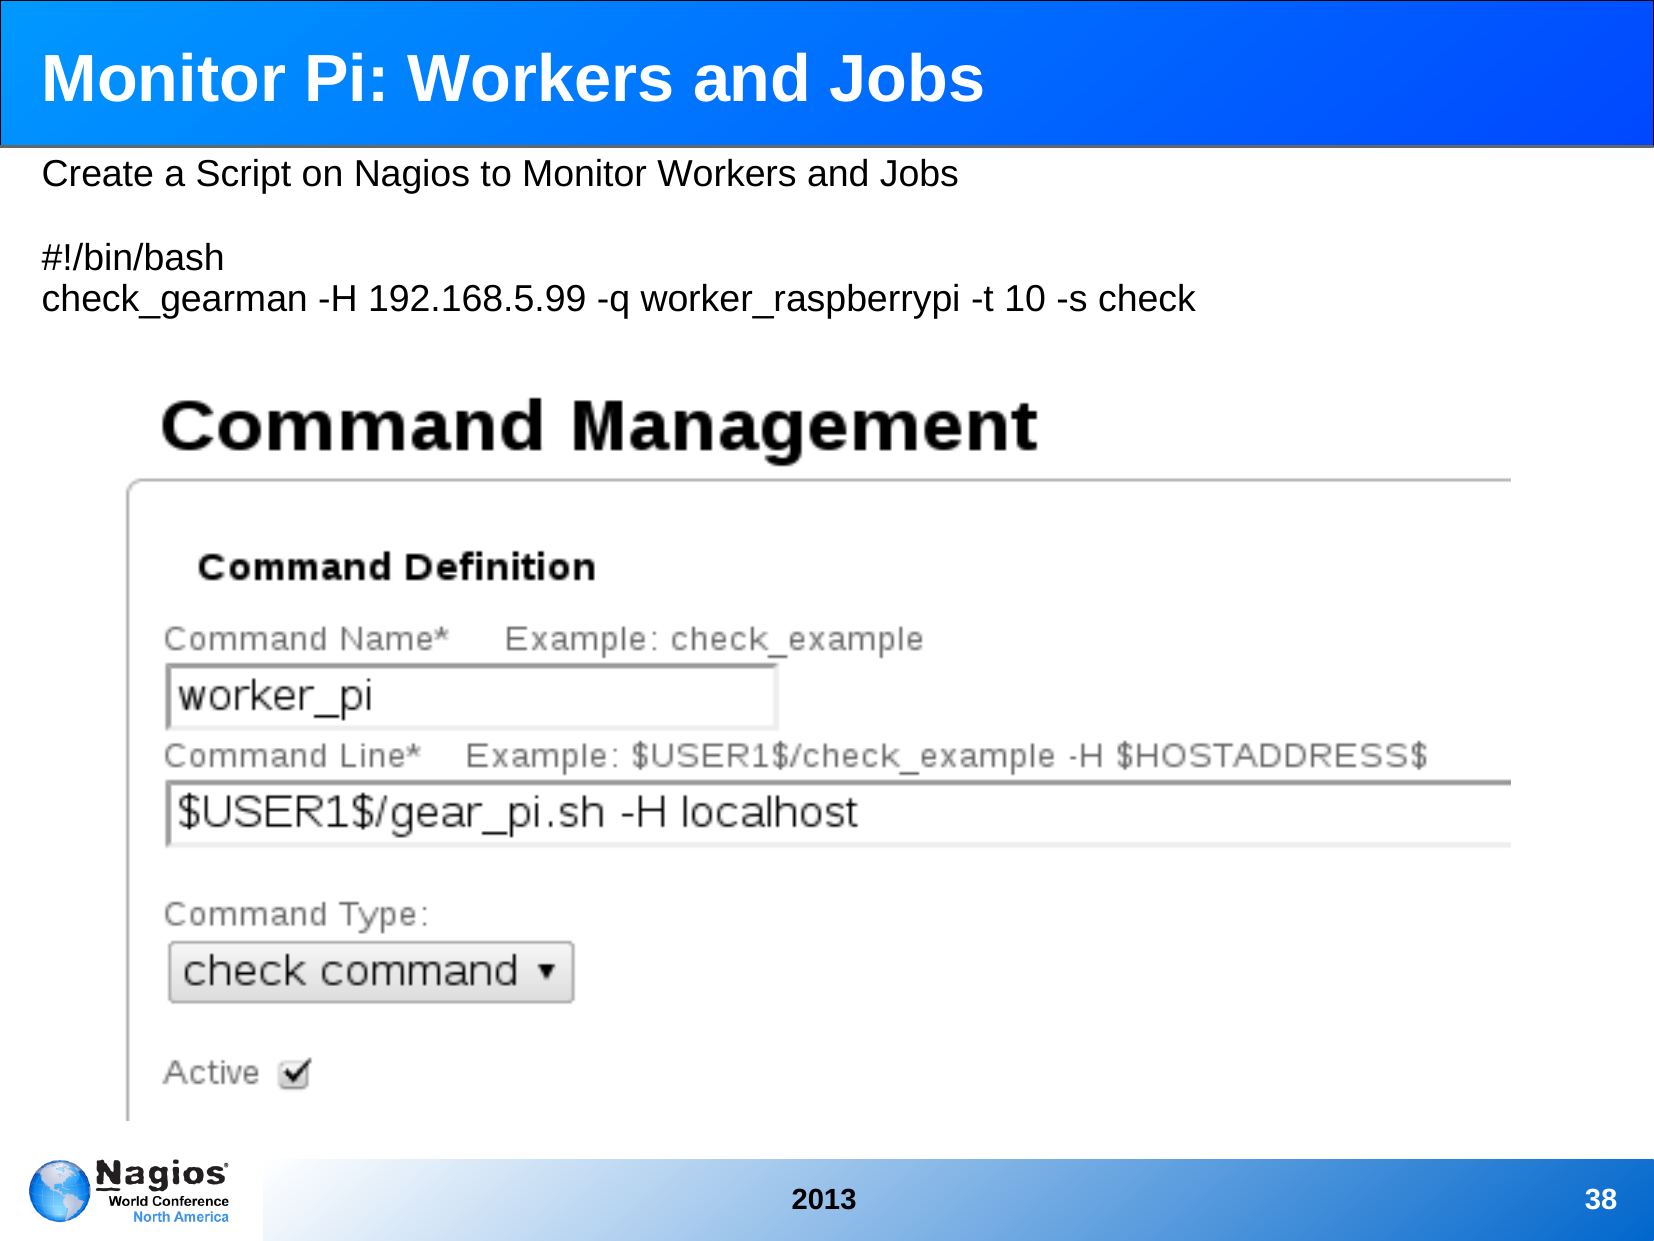

# Monitor Pi: Workers and Jobs
Create a Script on Nagios to Monitor Workers and Jobs
#!/bin/bash
check_gearman -H 192.168.5.99 -q worker_raspberrypi -t 10 -s check
2011
38